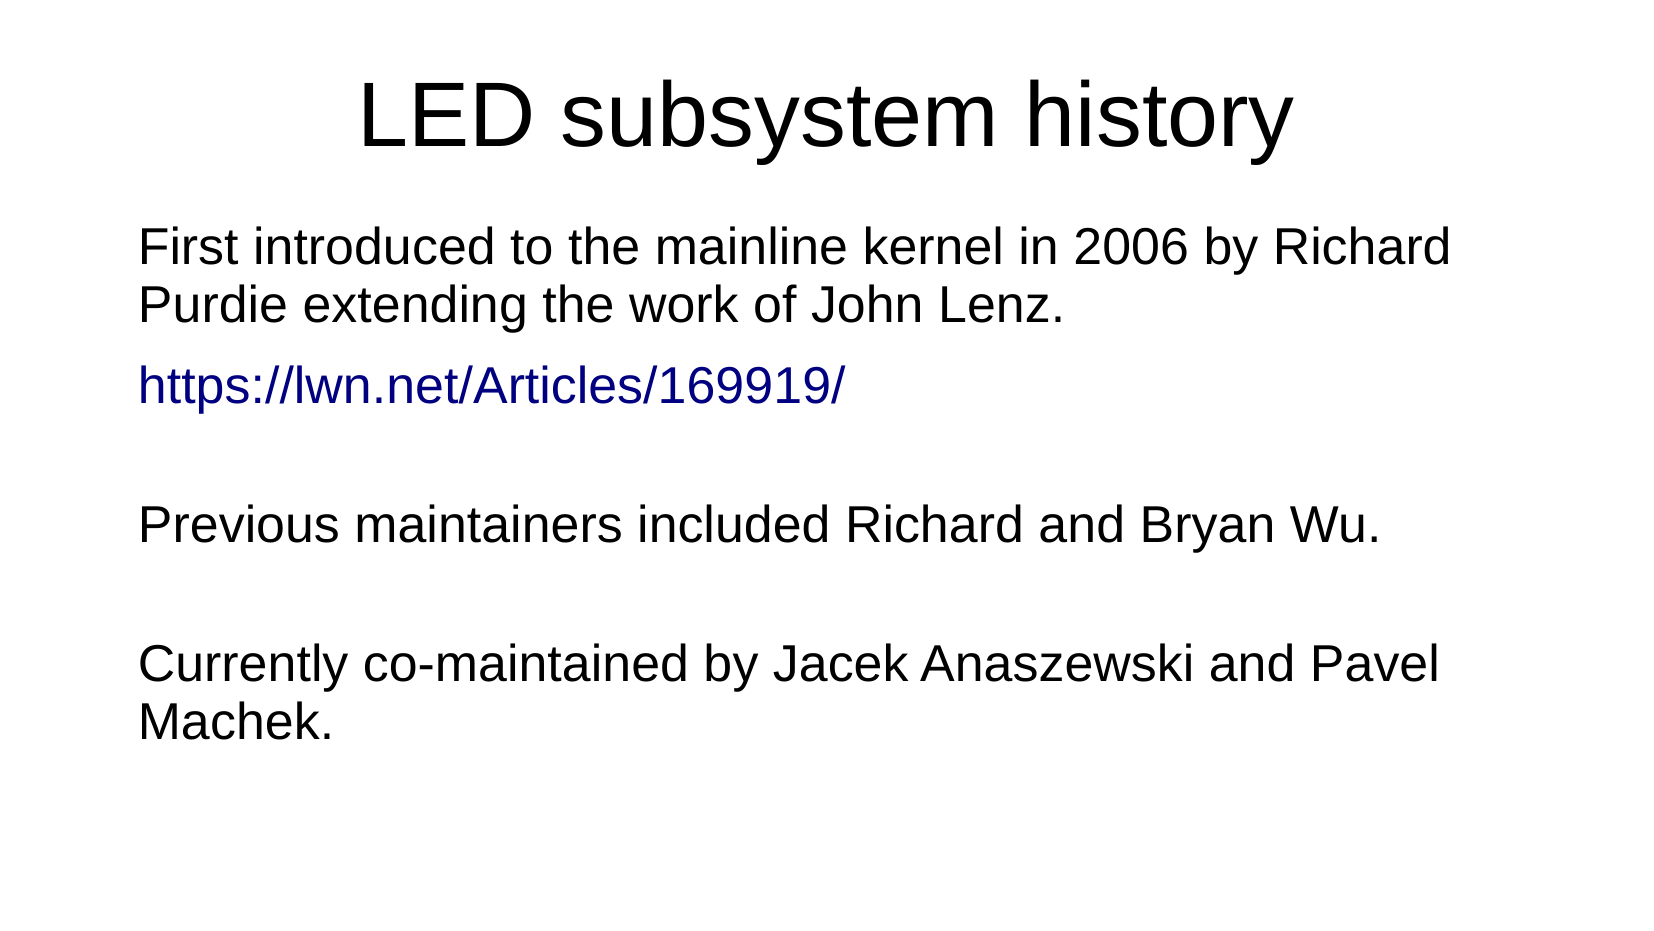

# LED subsystem history
First introduced to the mainline kernel in 2006 by Richard Purdie extending the work of John Lenz.
https://lwn.net/Articles/169919/
Previous maintainers included Richard and Bryan Wu.
Currently co-maintained by Jacek Anaszewski and Pavel Machek.